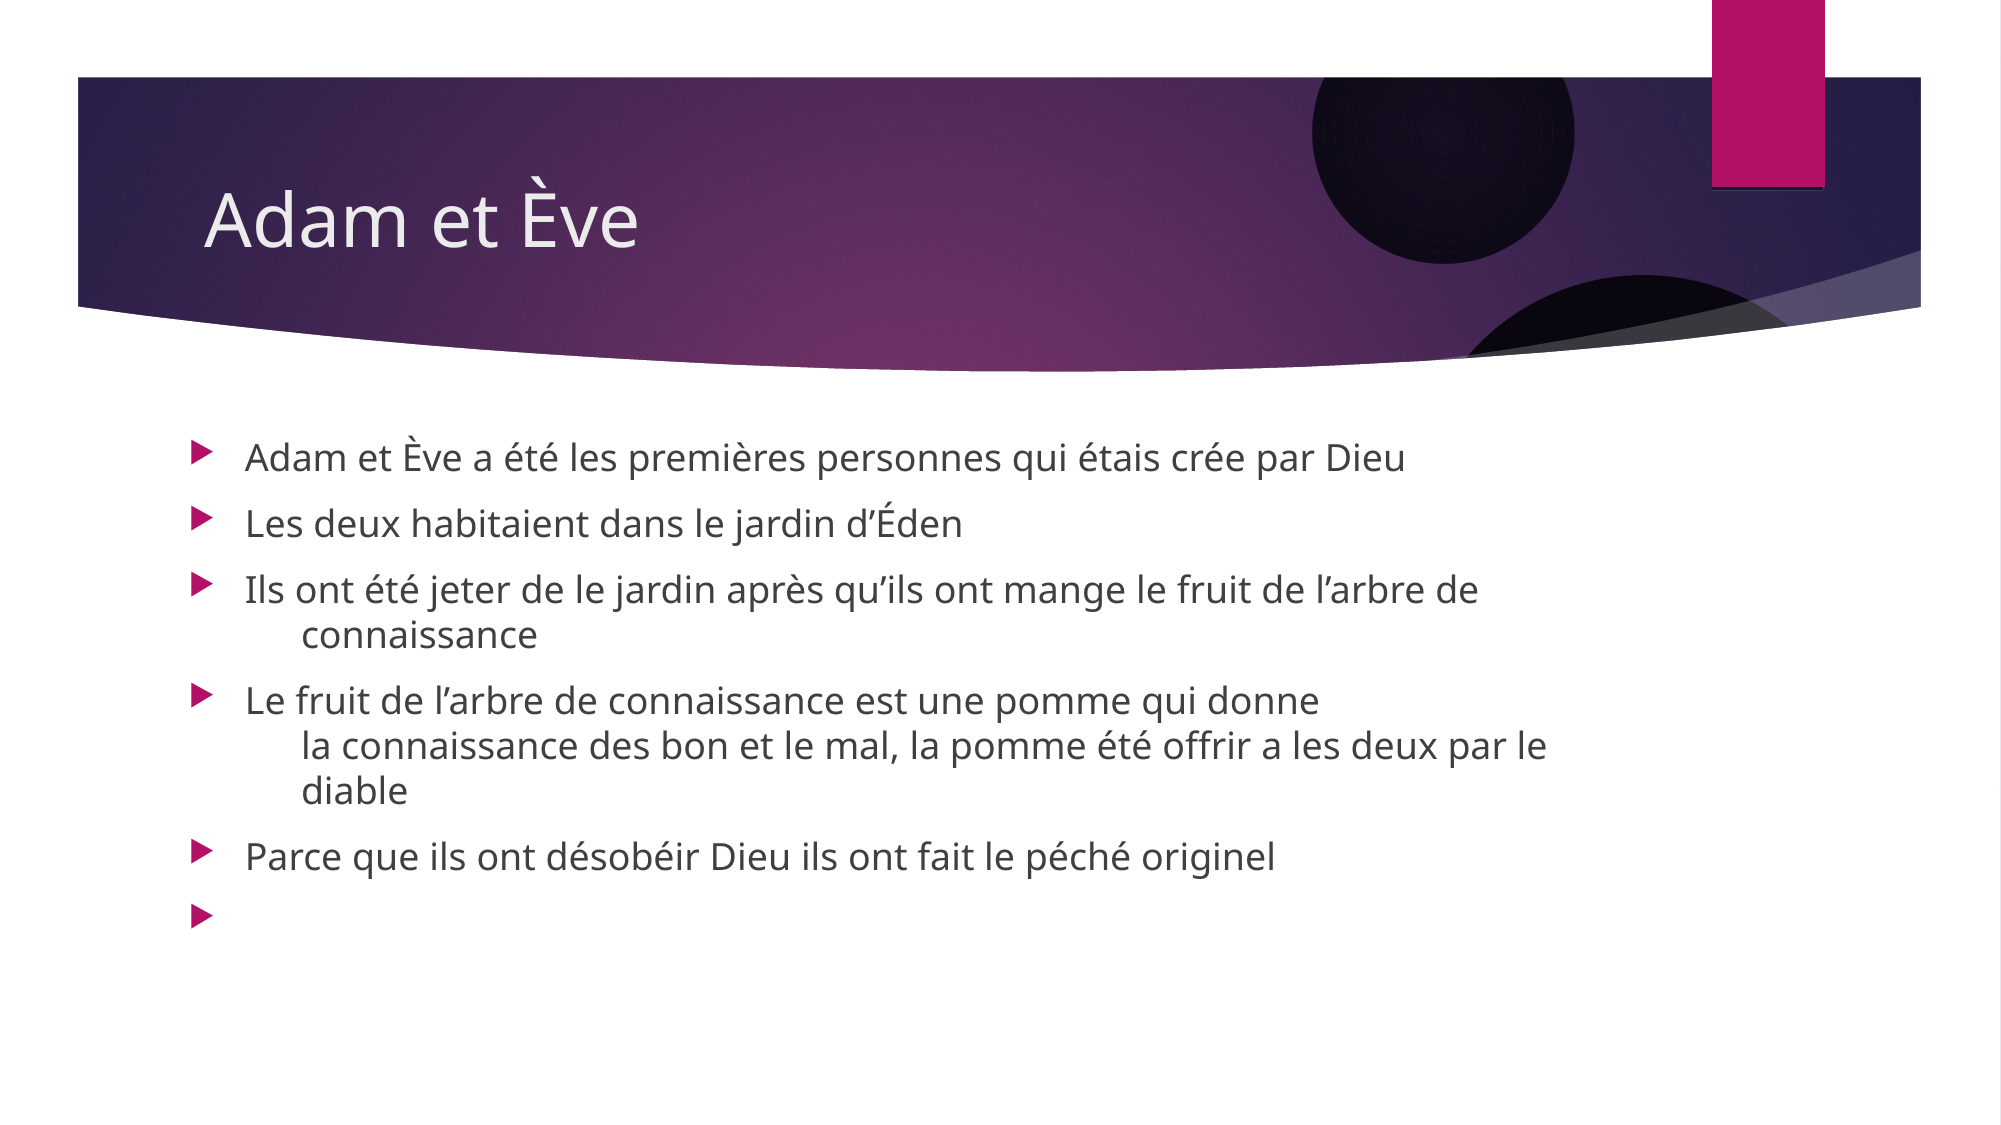

# Adam et Ève
Adam et Ève a été les premières personnes qui étais crée par Dieu
Les deux habitaient dans le jardin d’Éden
Ils ont été jeter de le jardin après qu’ils ont mange le fruit de l’arbre de connaissance
Le fruit de l’arbre de connaissance est une pomme qui donne la connaissance des bon et le mal, la pomme été offrir a les deux par le diable
Parce que ils ont désobéir Dieu ils ont fait le péché originel